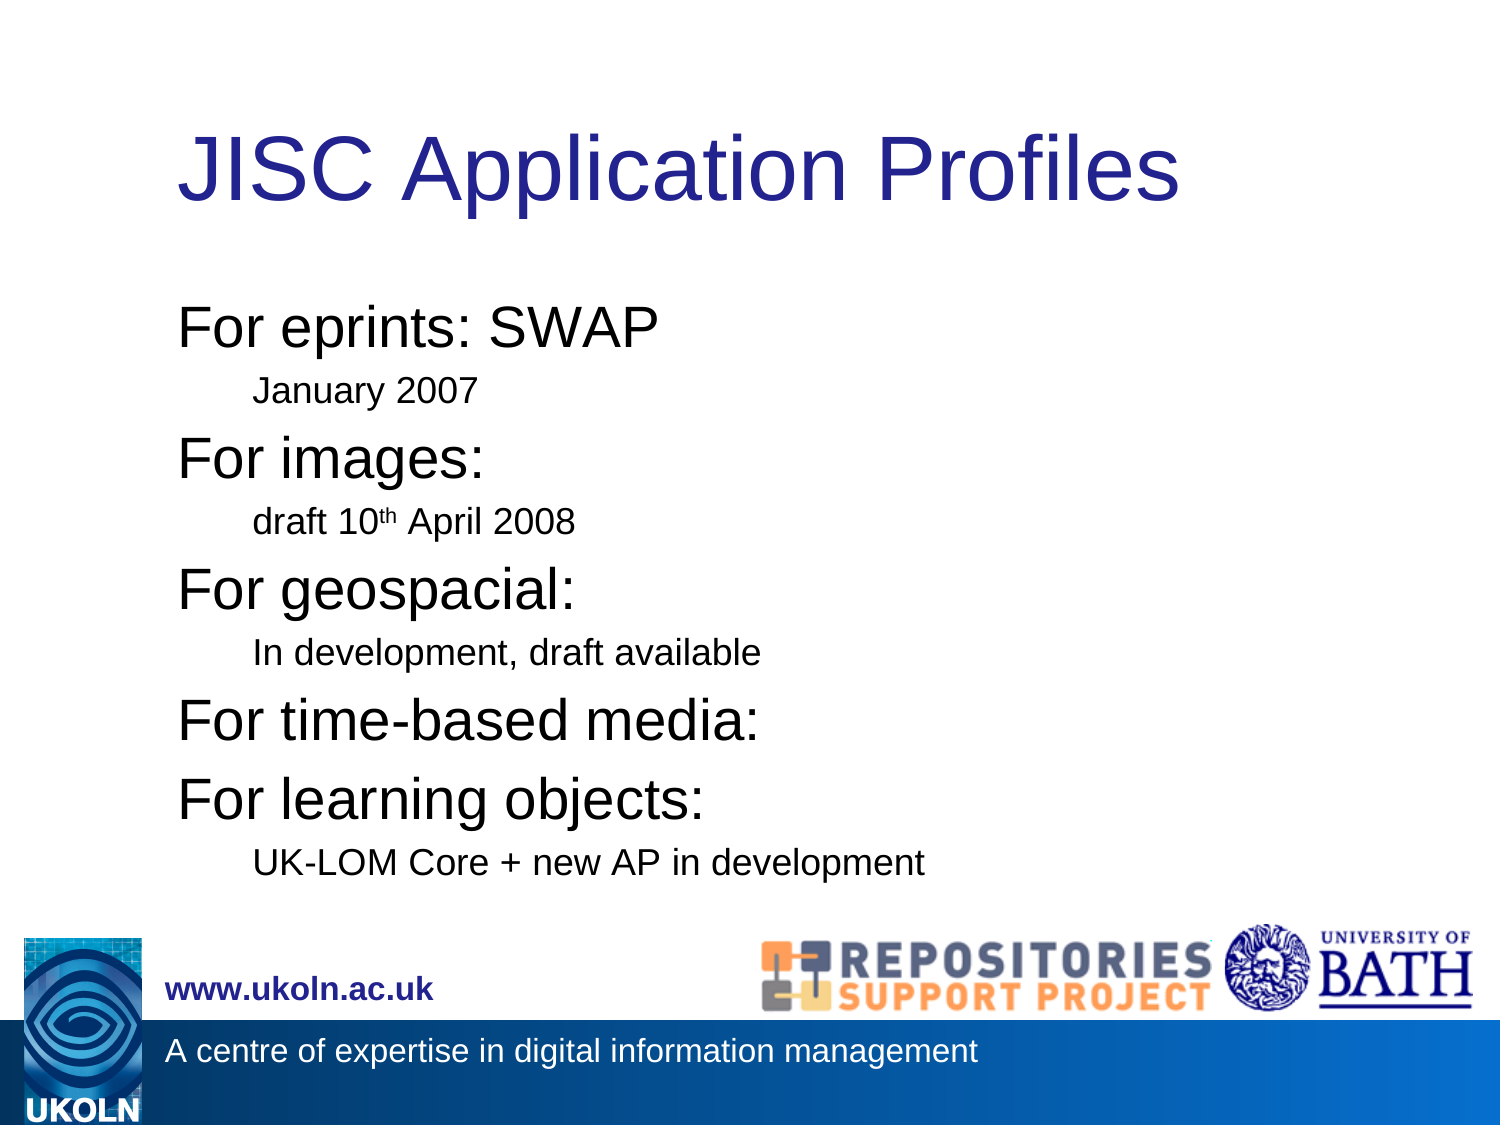

# JISC Application Profiles
For eprints: SWAP
January 2007
For images:
draft 10th April 2008
For geospacial:
In development, draft available
For time-based media:
For learning objects:
UK-LOM Core + new AP in development